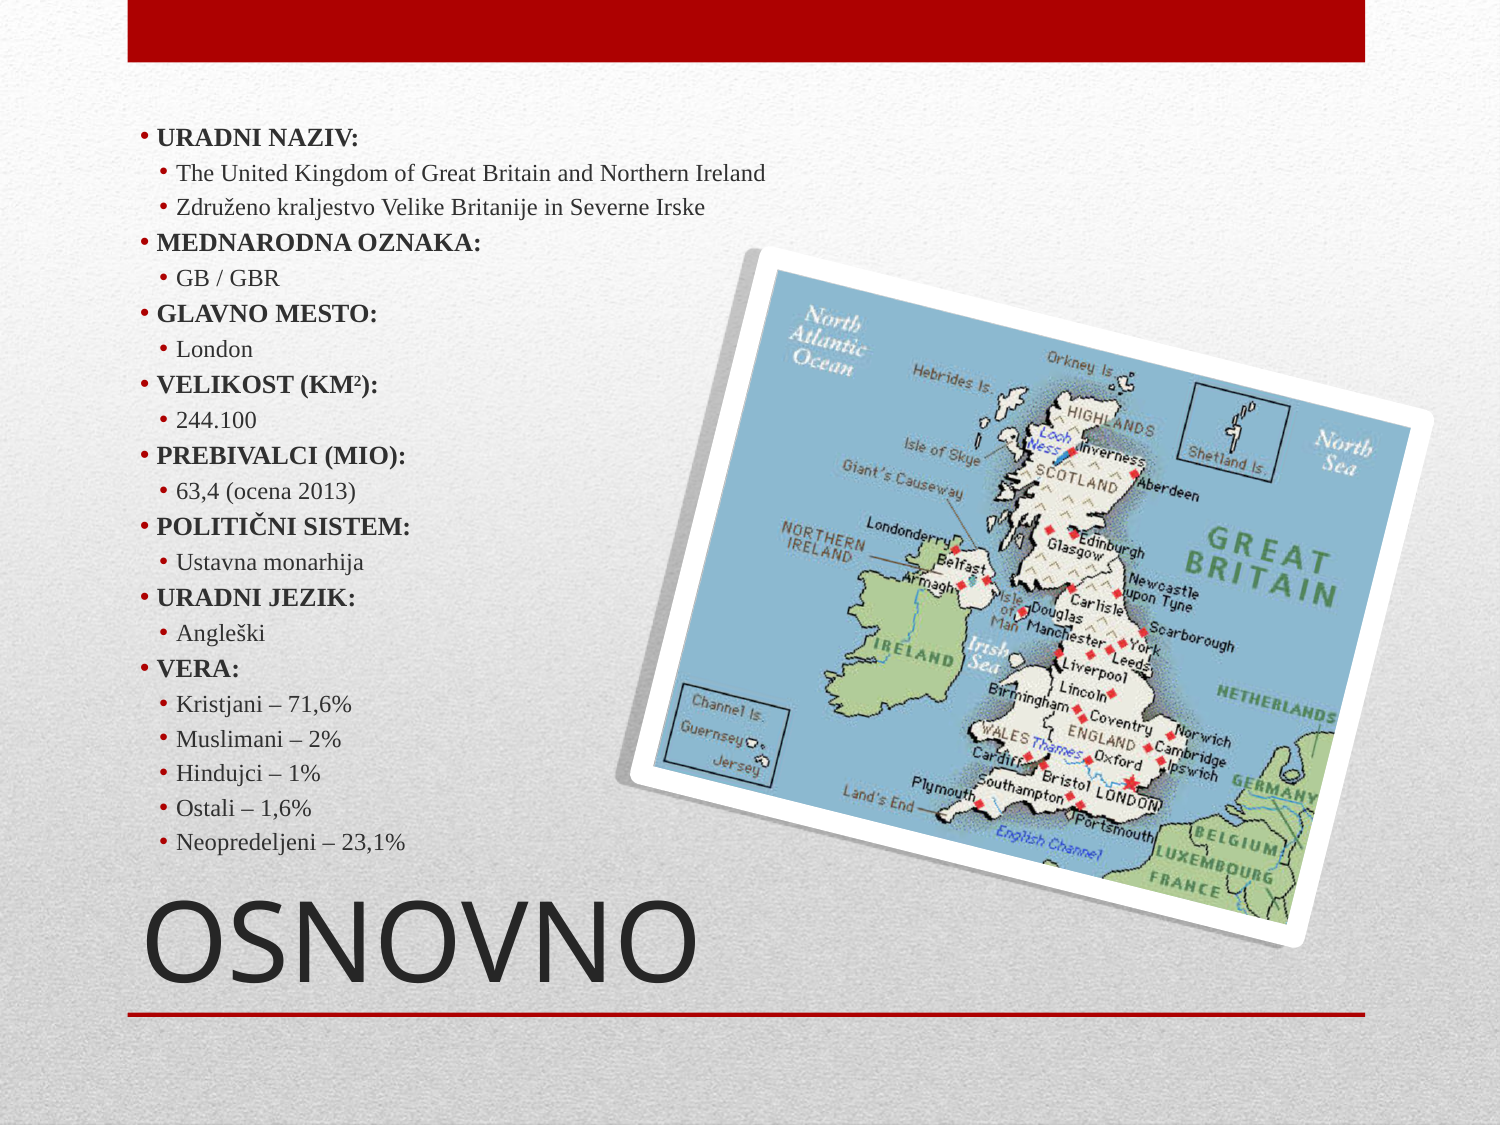

URADNI NAZIV:
The United Kingdom of Great Britain and Northern Ireland
Združeno kraljestvo Velike Britanije in Severne Irske
MEDNARODNA OZNAKA:
GB / GBR
GLAVNO MESTO:
London
VELIKOST (KM2):
244.100
PREBIVALCI (MIO):
63,4 (ocena 2013)
POLITIČNI SISTEM:
Ustavna monarhija
URADNI JEZIK:
Angleški
VERA:
Kristjani – 71,6%
Muslimani – 2%
Hindujci – 1%
Ostali – 1,6%
Neopredeljeni – 23,1%
# OSNOVNO